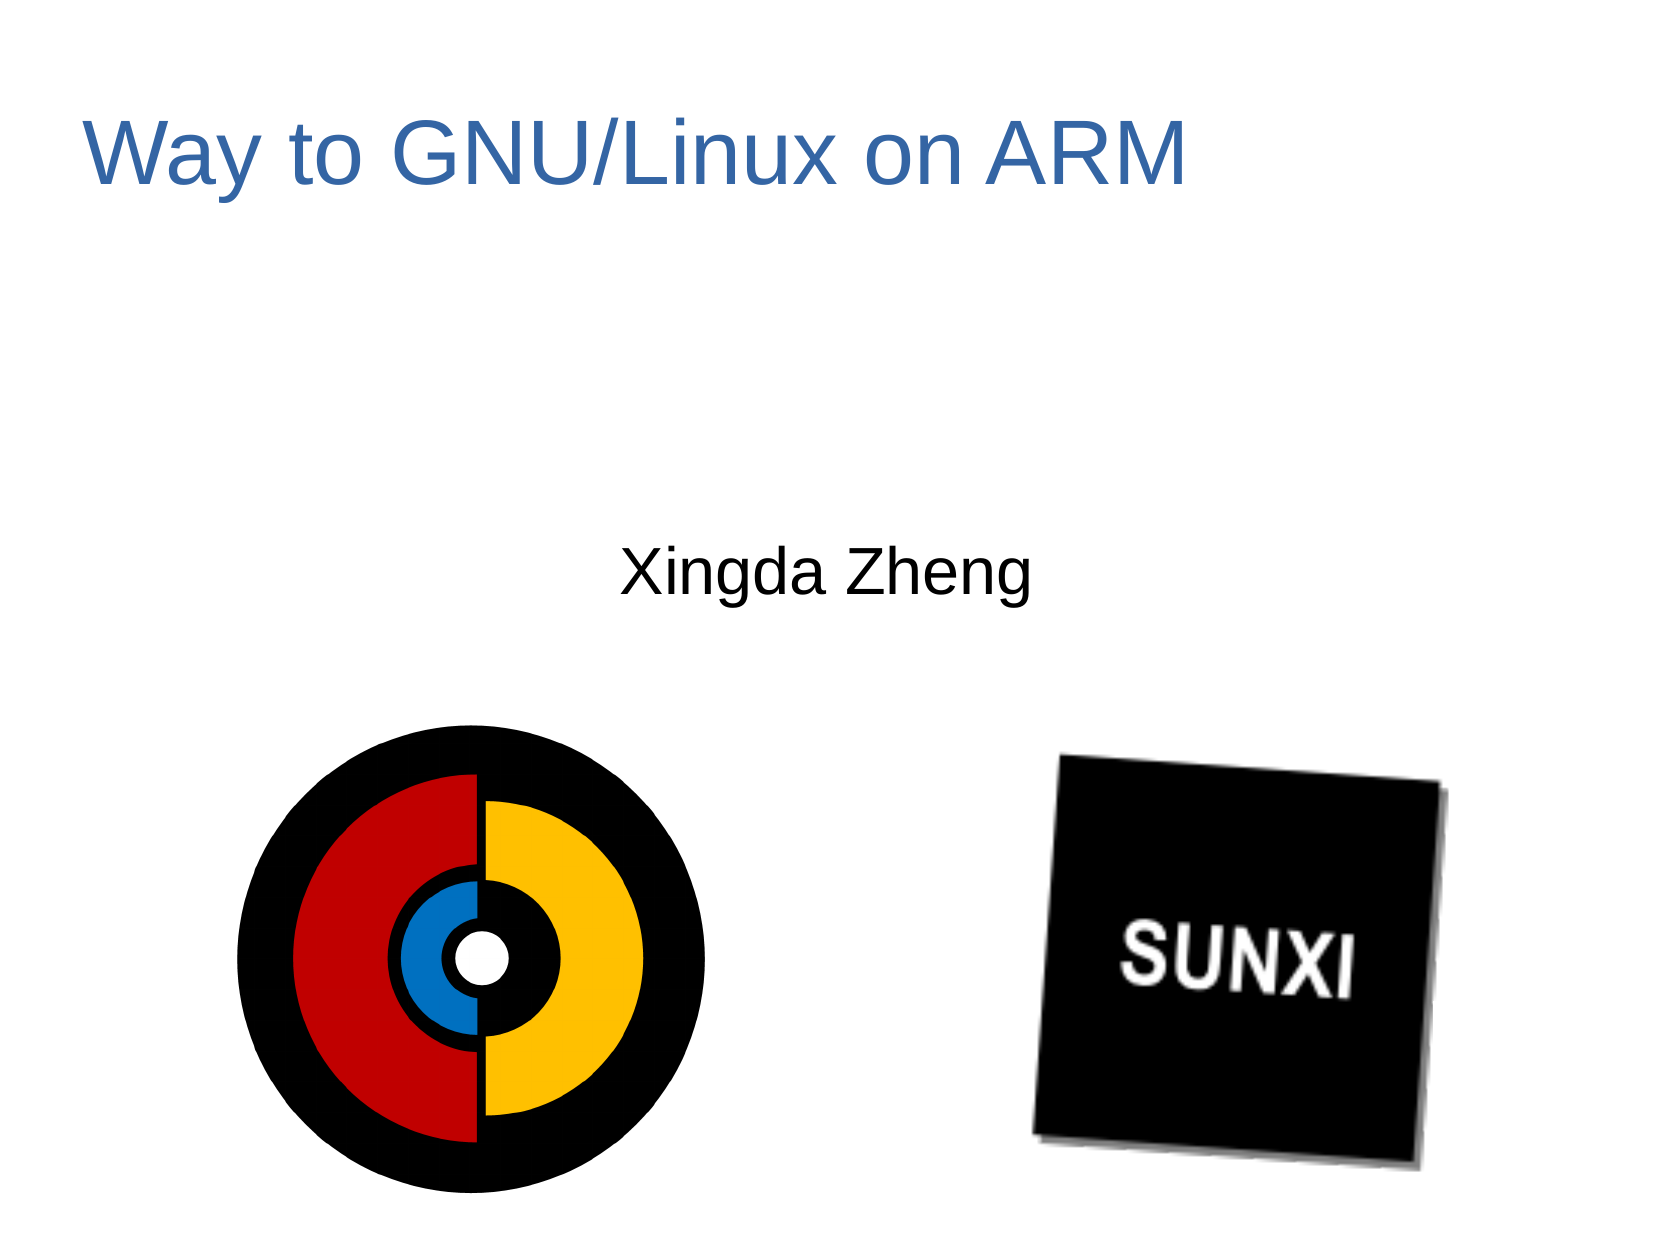

# Way to GNU/Linux on ARM
Xingda Zheng